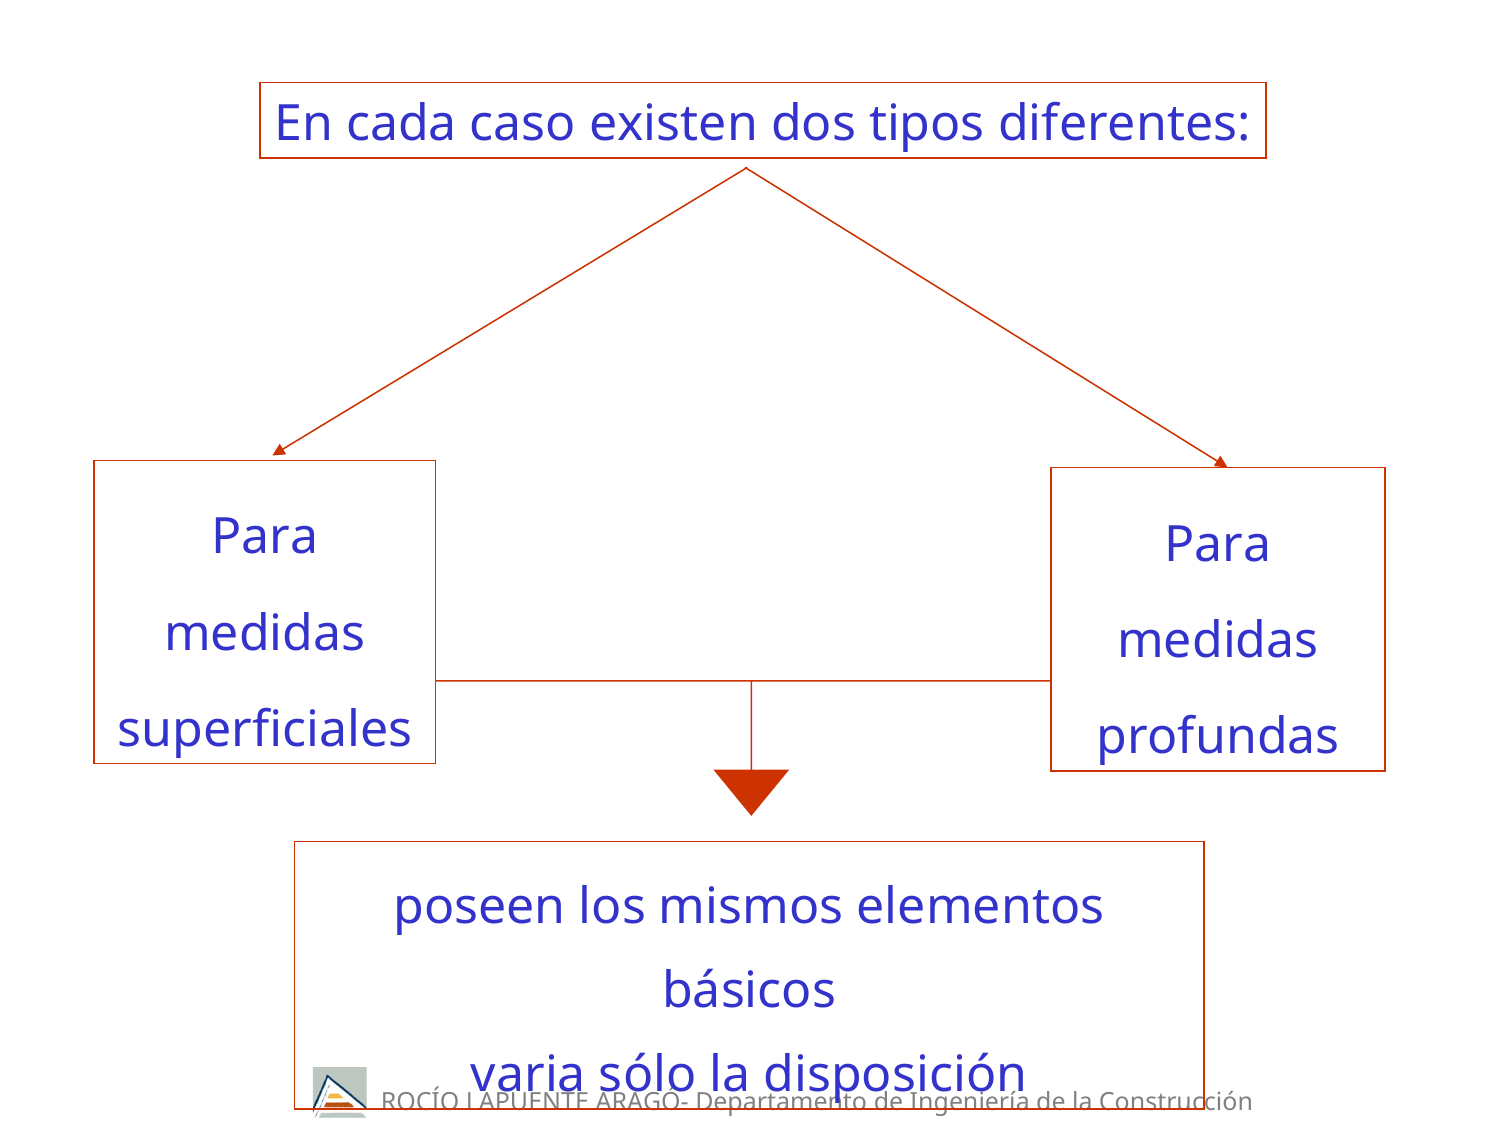

En cada caso existen dos tipos diferentes:
Para medidas superficiales
Para medidas profundas
poseen los mismos elementos básicos
varia sólo la disposición